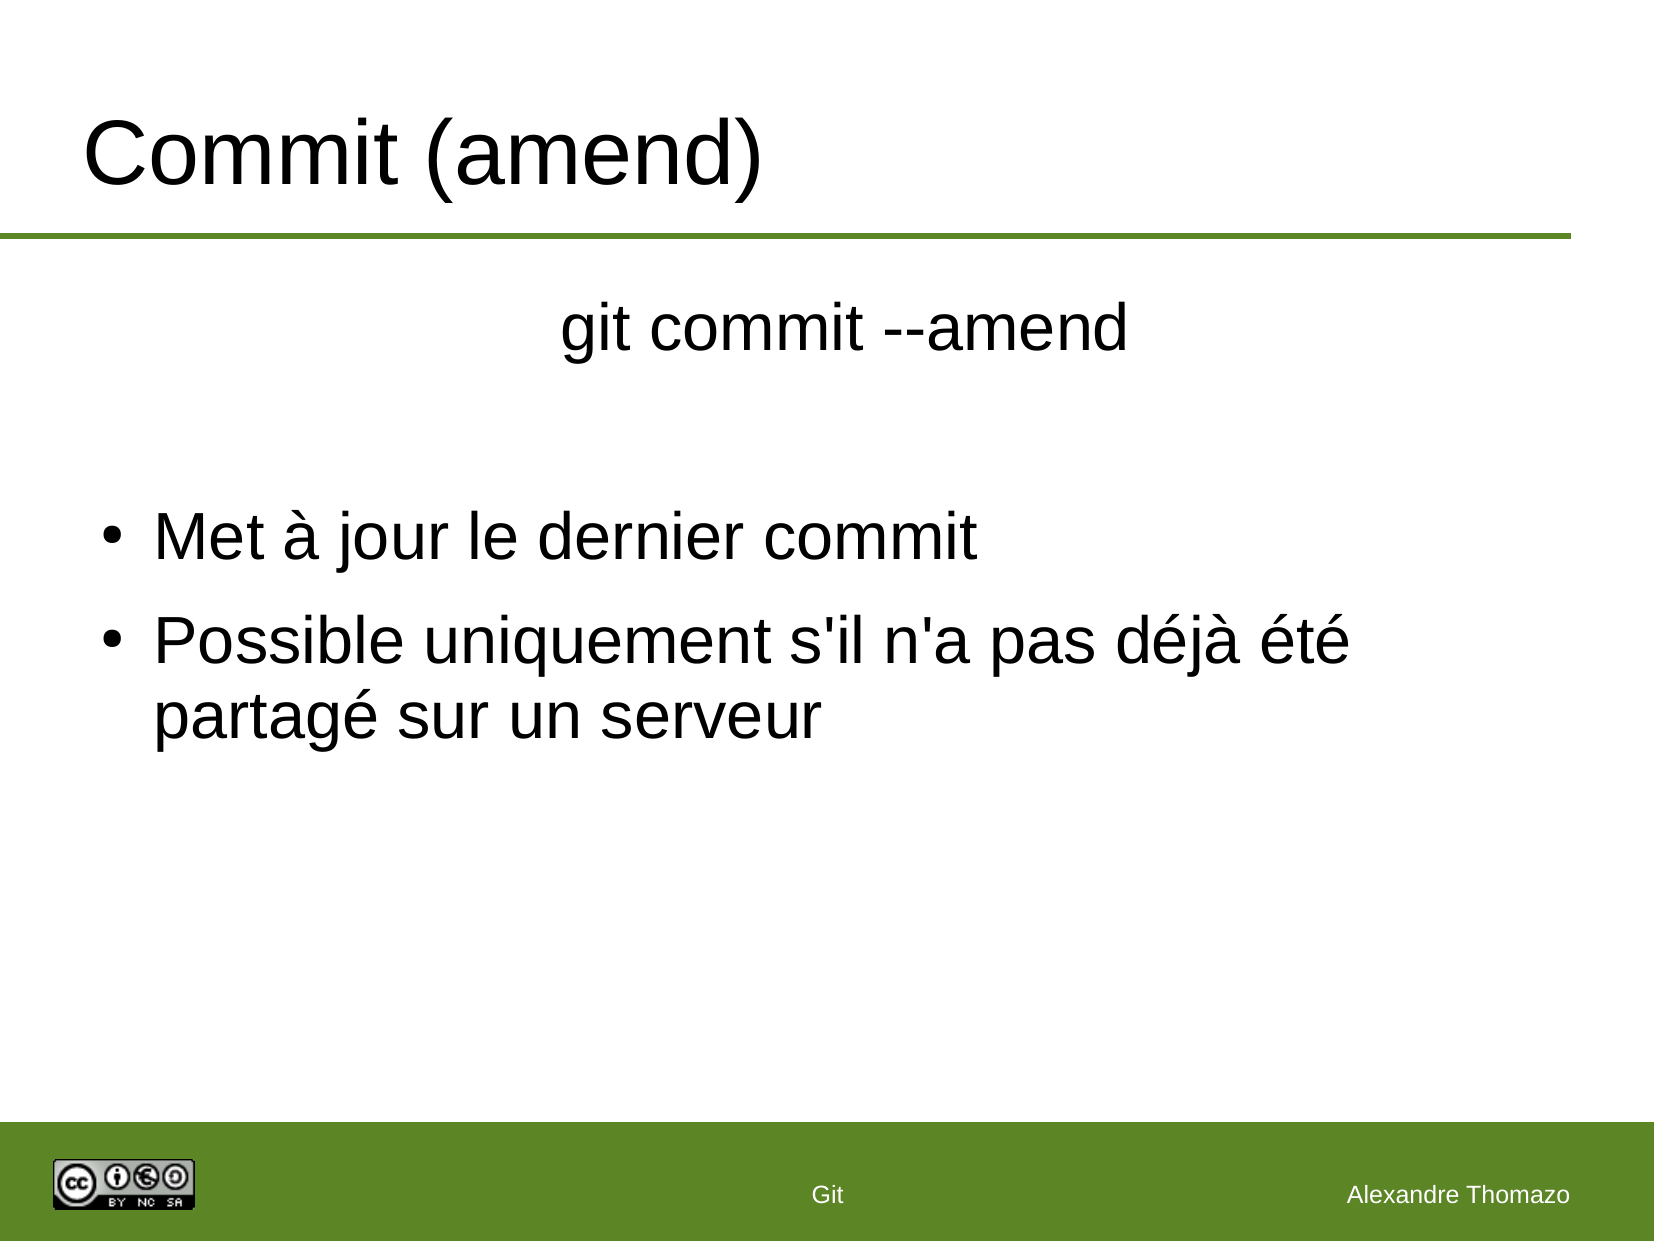

# Commit (amend)
git commit --amend
Met à jour le dernier commit
Possible uniquement s'il n'a pas déjà été partagé sur un serveur
Git
17